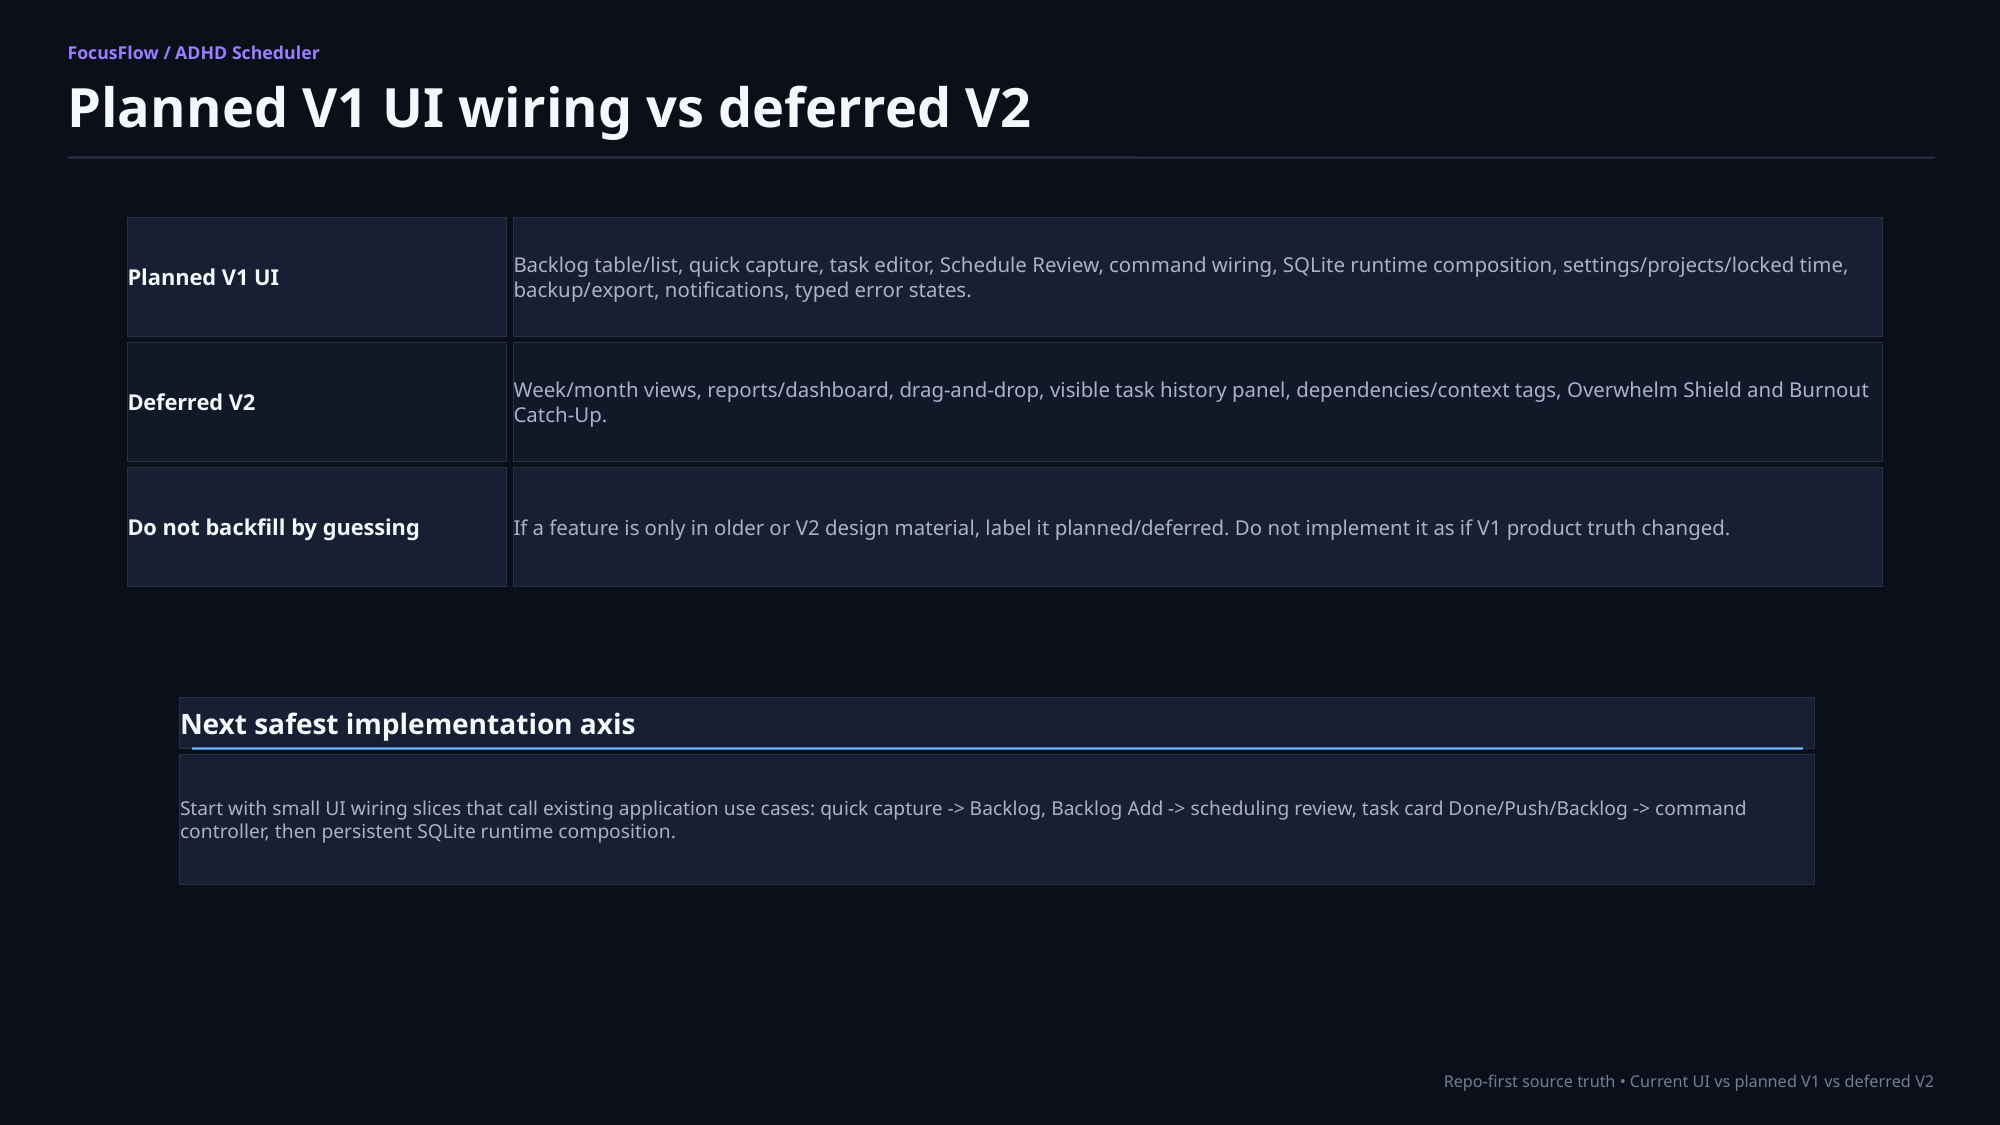

FocusFlow / ADHD Scheduler
Planned V1 UI wiring vs deferred V2
Planned V1 UI
Backlog table/list, quick capture, task editor, Schedule Review, command wiring, SQLite runtime composition, settings/projects/locked time, backup/export, notifications, typed error states.
Deferred V2
Week/month views, reports/dashboard, drag-and-drop, visible task history panel, dependencies/context tags, Overwhelm Shield and Burnout Catch-Up.
Do not backfill by guessing
If a feature is only in older or V2 design material, label it planned/deferred. Do not implement it as if V1 product truth changed.
Next safest implementation axis
Start with small UI wiring slices that call existing application use cases: quick capture -> Backlog, Backlog Add -> scheduling review, task card Done/Push/Backlog -> command controller, then persistent SQLite runtime composition.
Repo-first source truth • Current UI vs planned V1 vs deferred V2